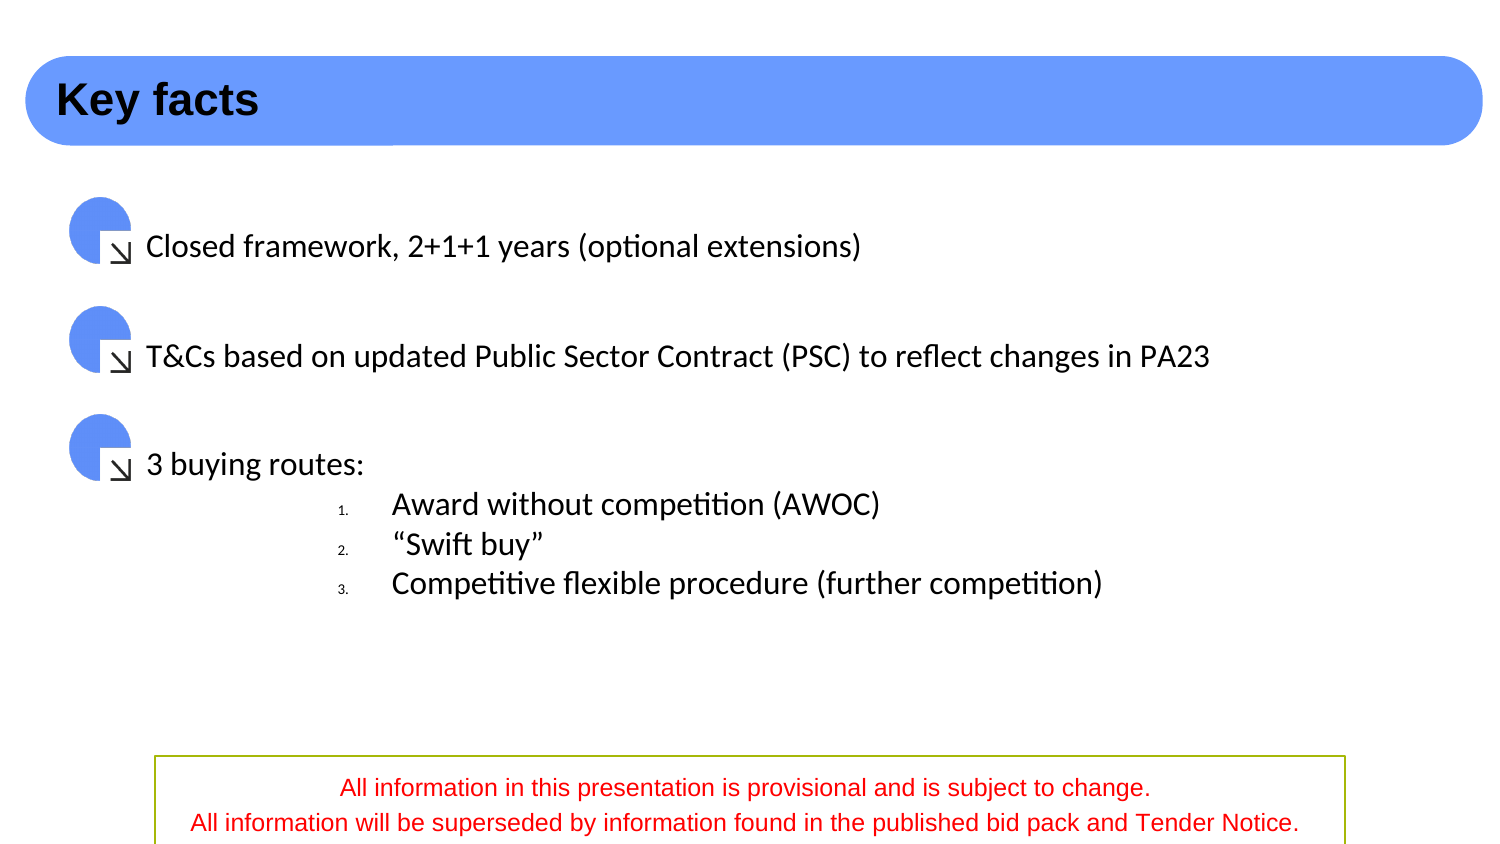

# Key facts
Closed framework, 2+1+1 years (optional extensions)
T&Cs based on updated Public Sector Contract (PSC) to reflect changes in PA23
3 buying routes:
Award without competition (AWOC)
“Swift buy”
Competitive flexible procedure (further competition)
All information in this presentation is provisional and is subject to change.
All information will be superseded by information found in the published bid pack and Tender Notice.